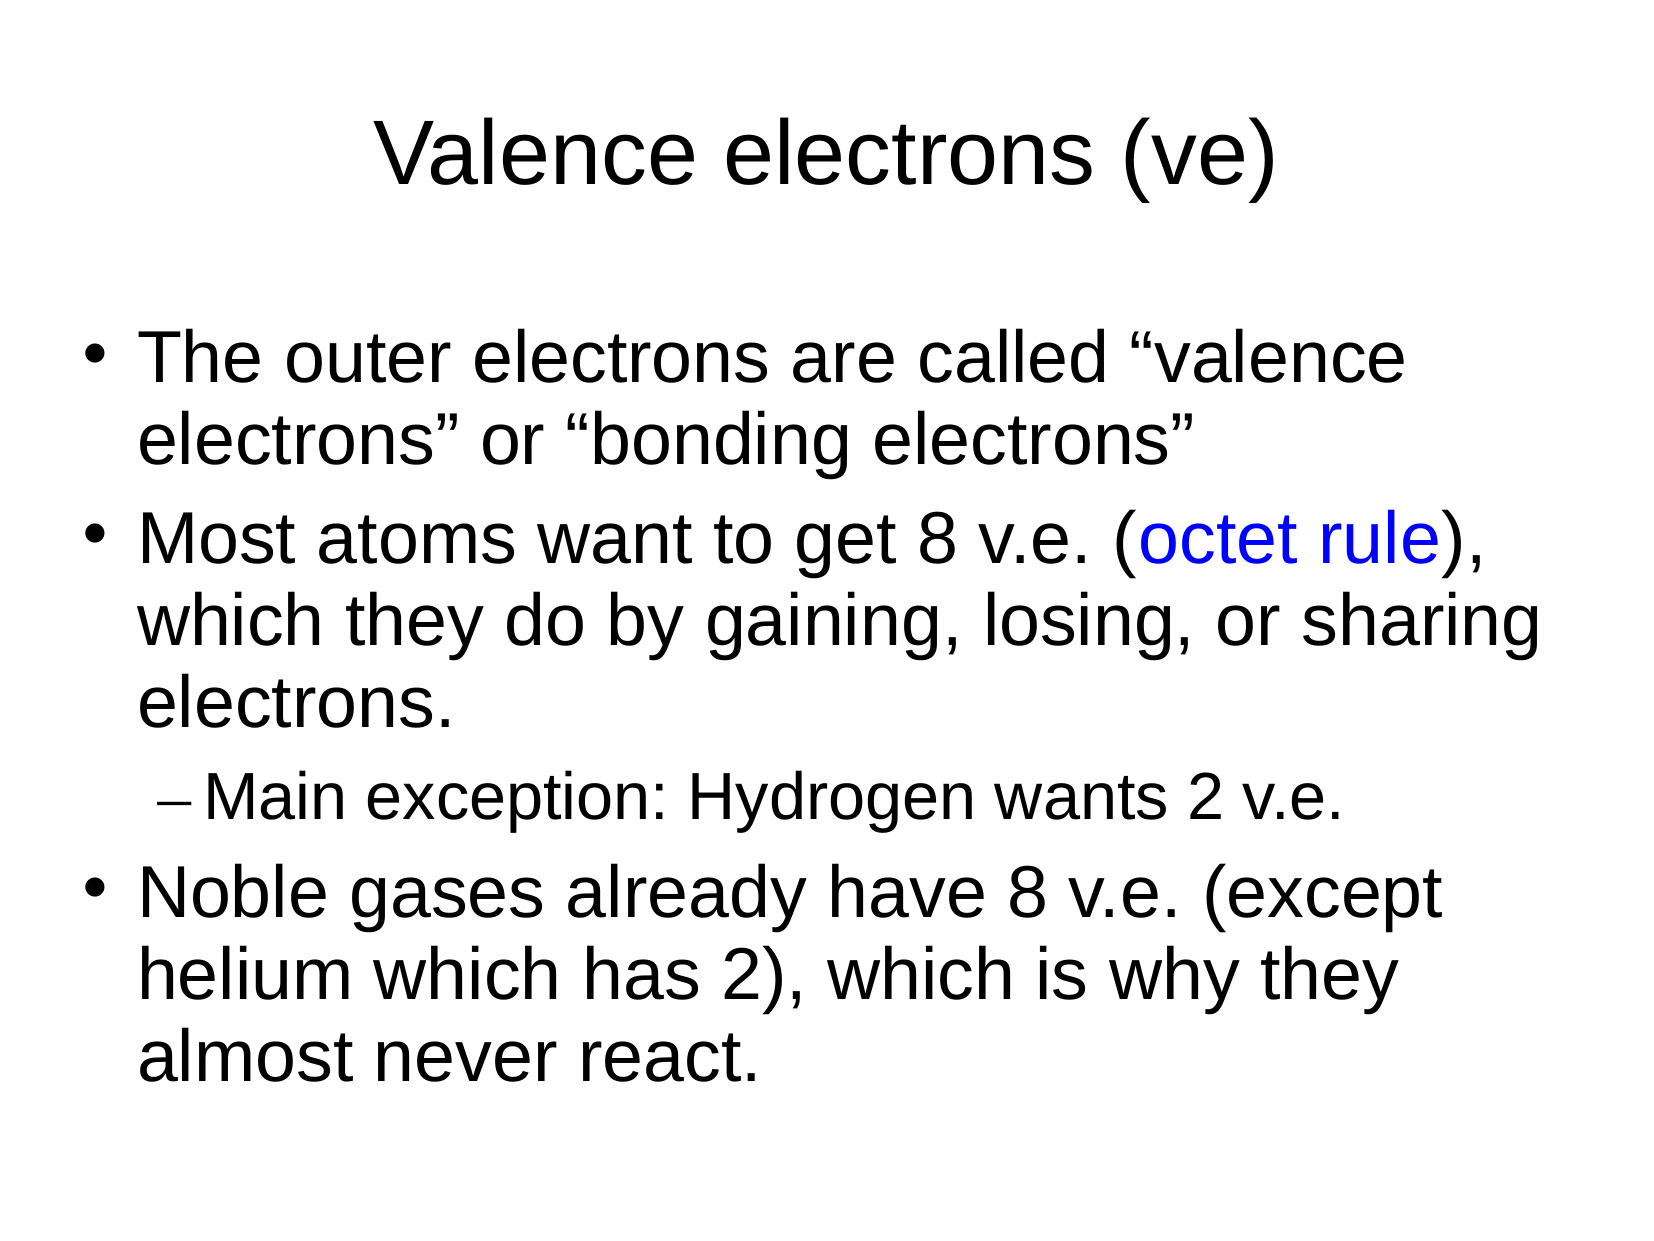

# Valence electrons (ve)
The outer electrons are called “valence electrons” or “bonding electrons”
Most atoms want to get 8 v.e. (octet rule), which they do by gaining, losing, or sharing electrons.
Main exception: Hydrogen wants 2 v.e.
Noble gases already have 8 v.e. (except helium which has 2), which is why they almost never react.